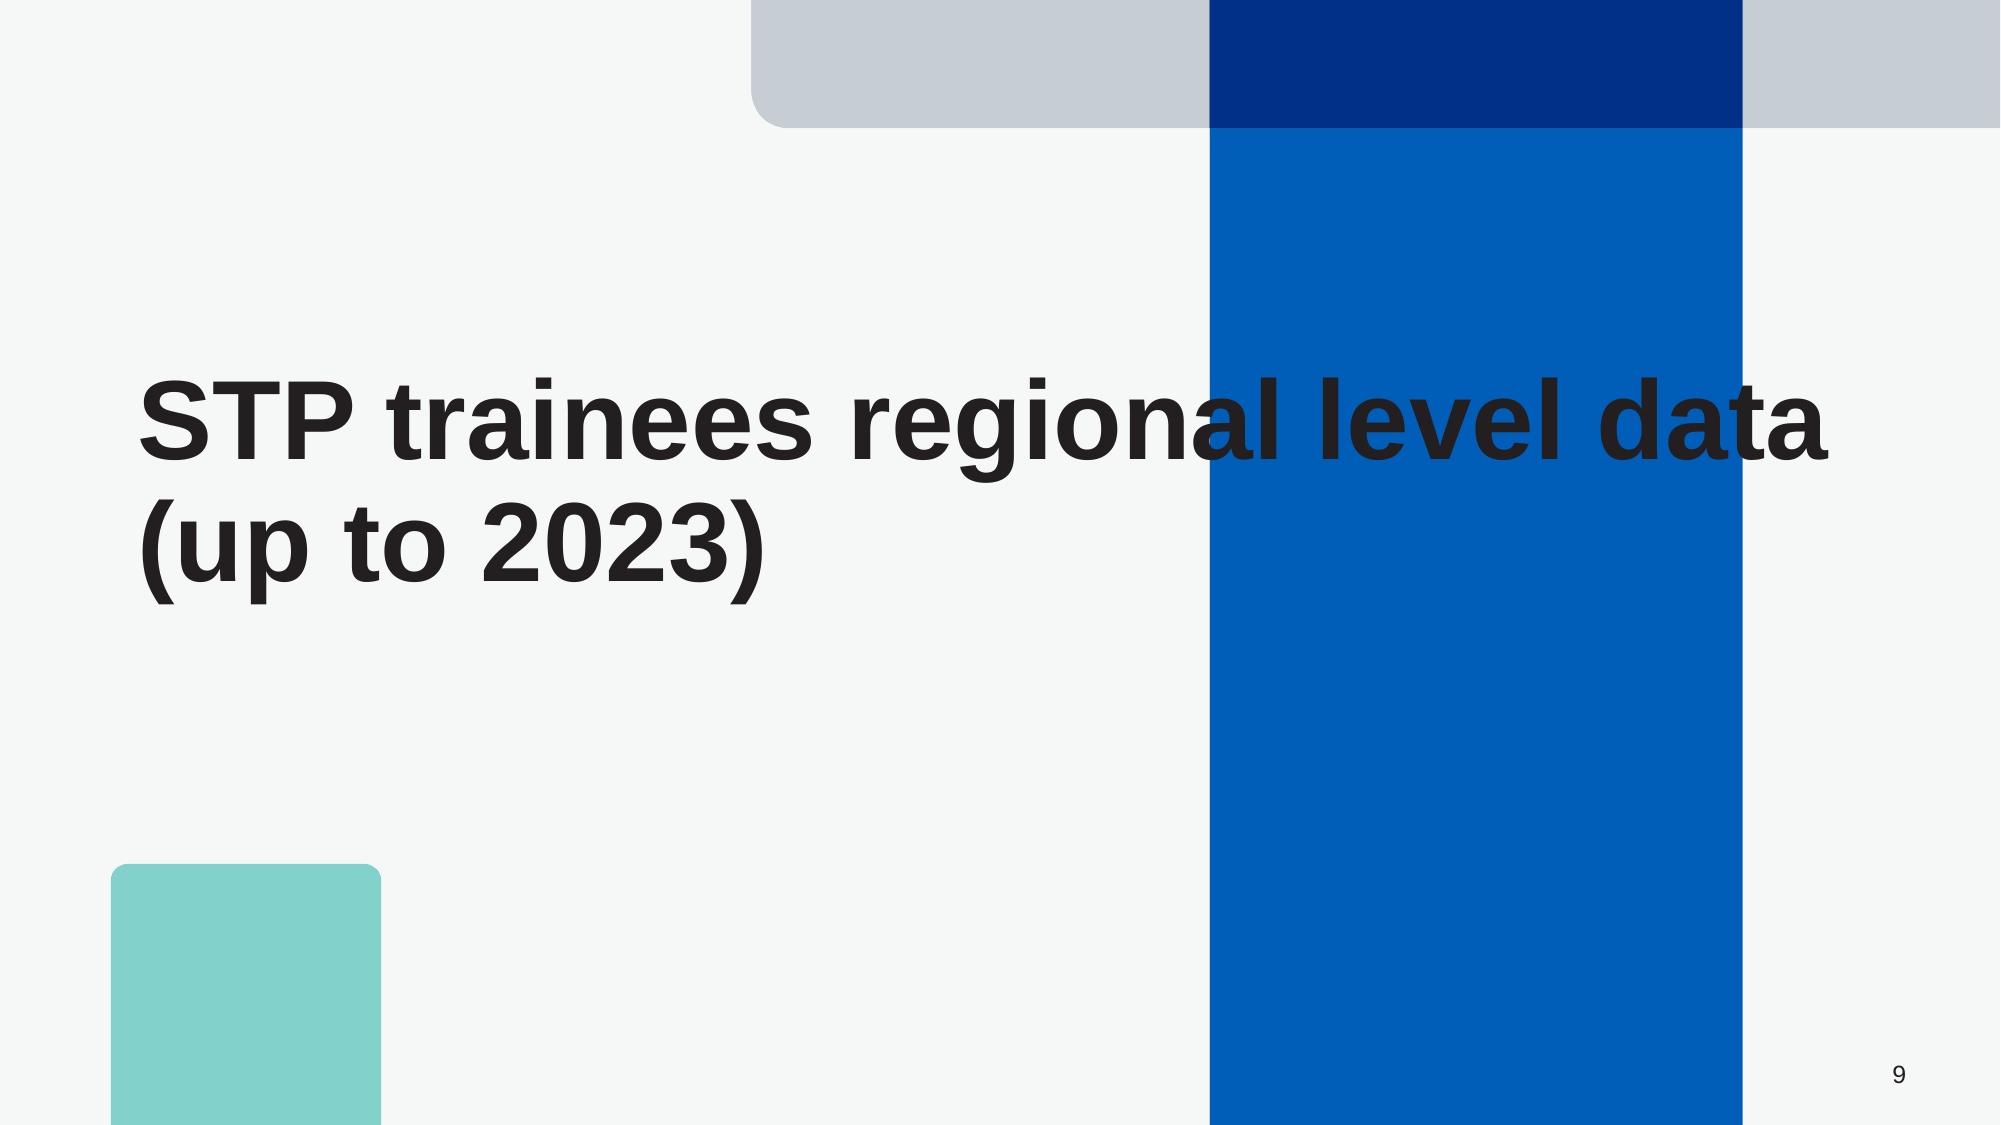

# STP trainees regional level data (up to 2023)